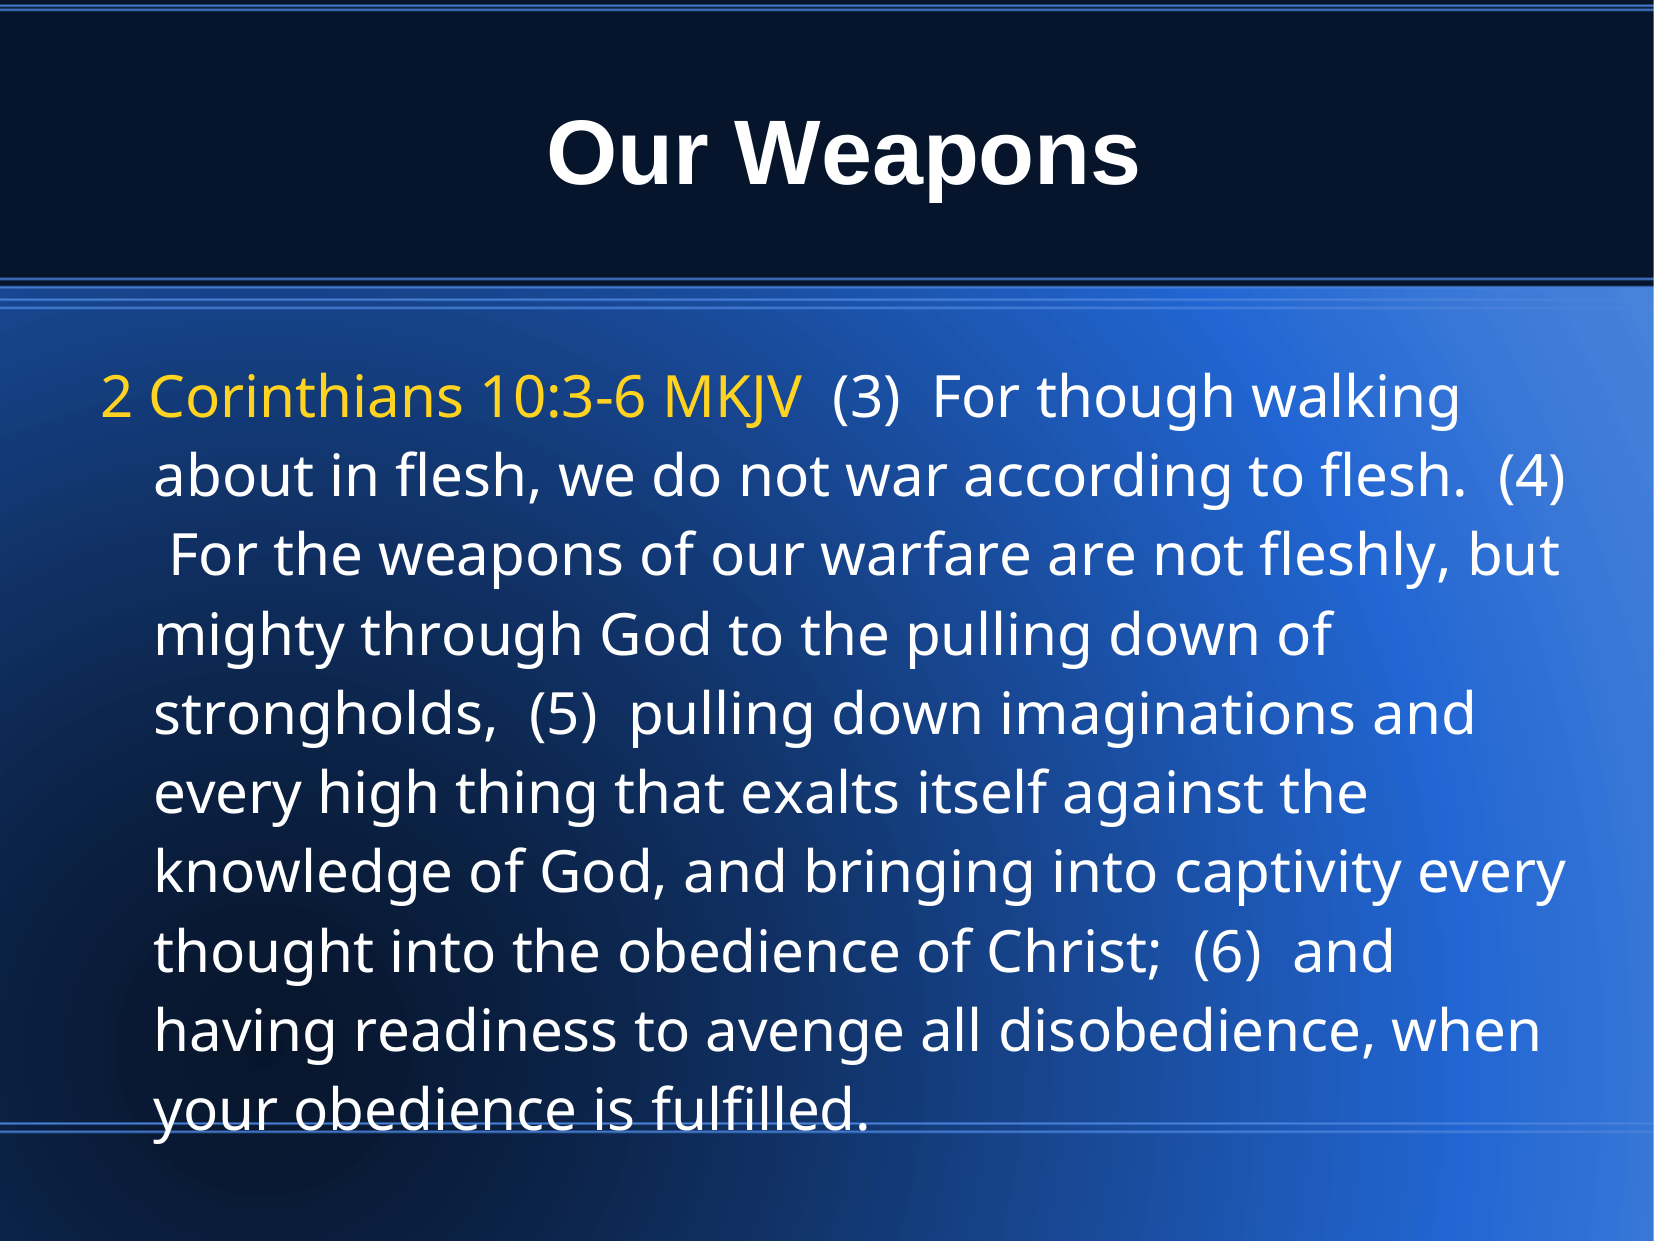

# Our Weapons
2 Corinthians 10:3-6 MKJV (3) For though walking about in flesh, we do not war according to flesh. (4) For the weapons of our warfare are not fleshly, but mighty through God to the pulling down of strongholds, (5) pulling down imaginations and every high thing that exalts itself against the knowledge of God, and bringing into captivity every thought into the obedience of Christ; (6) and having readiness to avenge all disobedience, when your obedience is fulfilled.